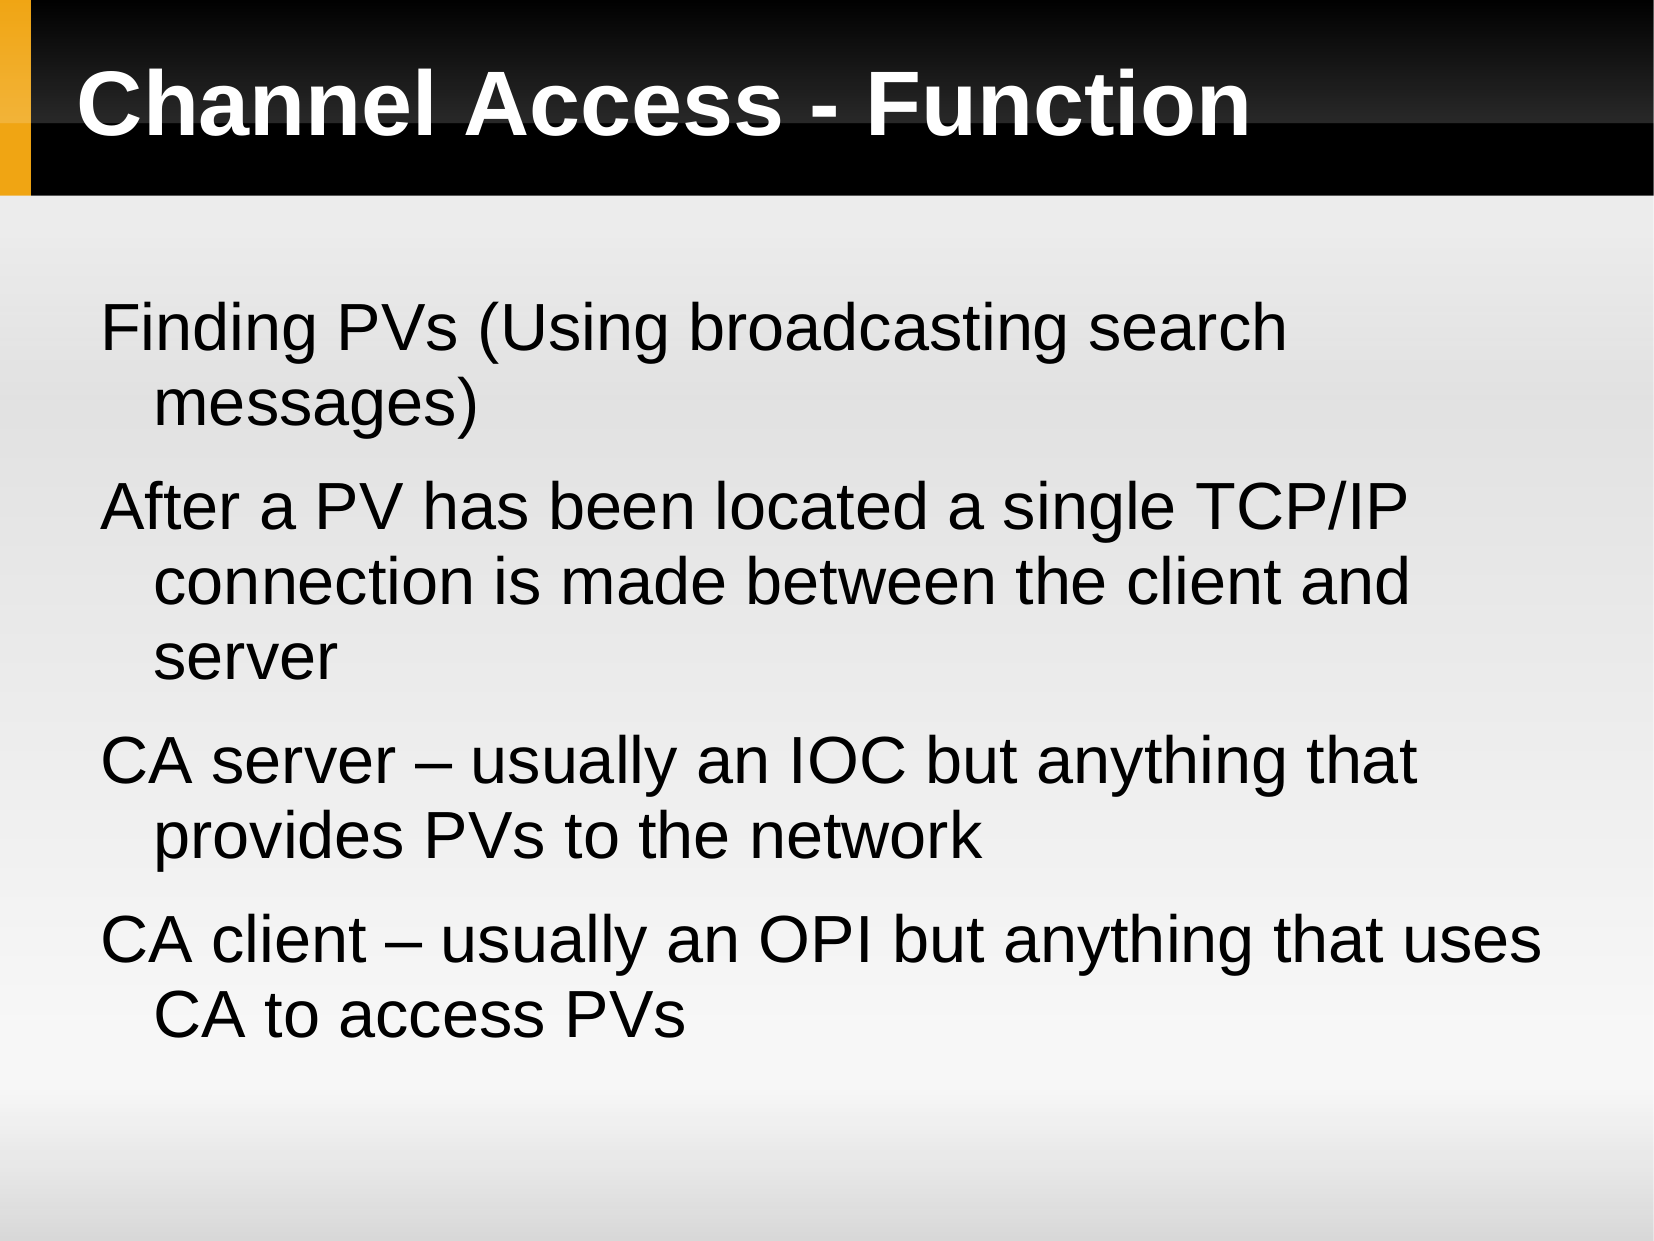

# Channel Access - Function
Finding PVs (Using broadcasting search messages)
After a PV has been located a single TCP/IP connection is made between the client and server
CA server – usually an IOC but anything that provides PVs to the network
CA client – usually an OPI but anything that uses CA to access PVs